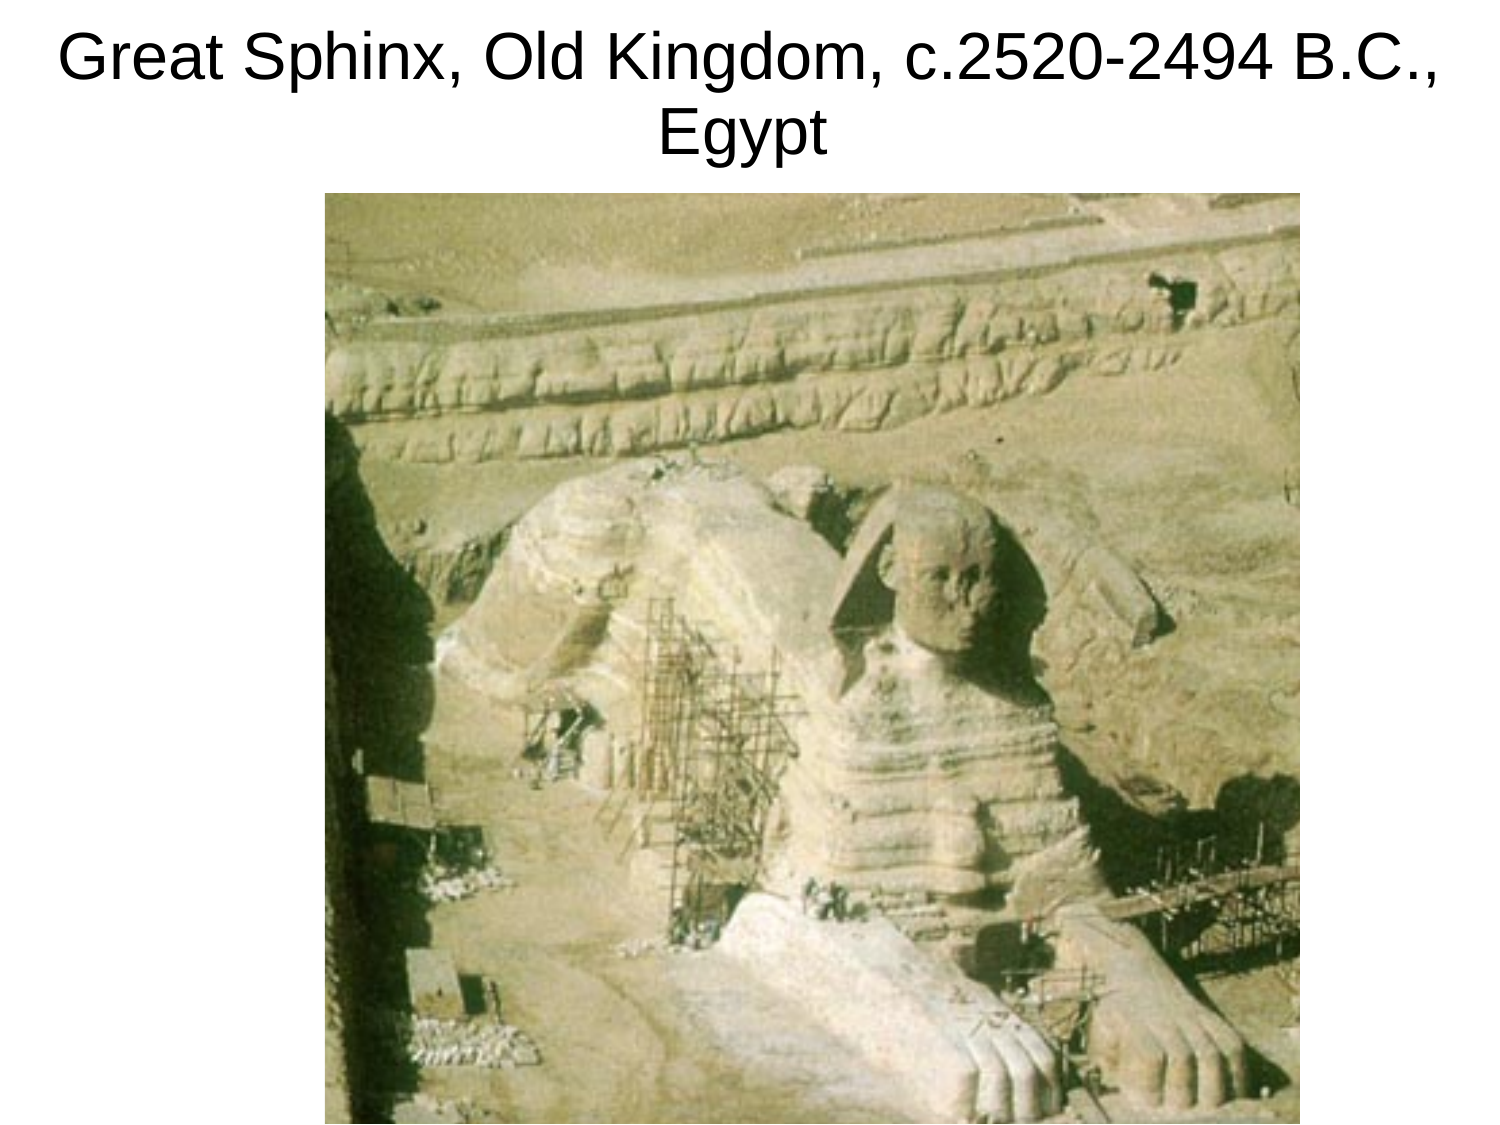

# Great Sphinx, Old Kingdom, c.2520-2494 B.C., Egypt